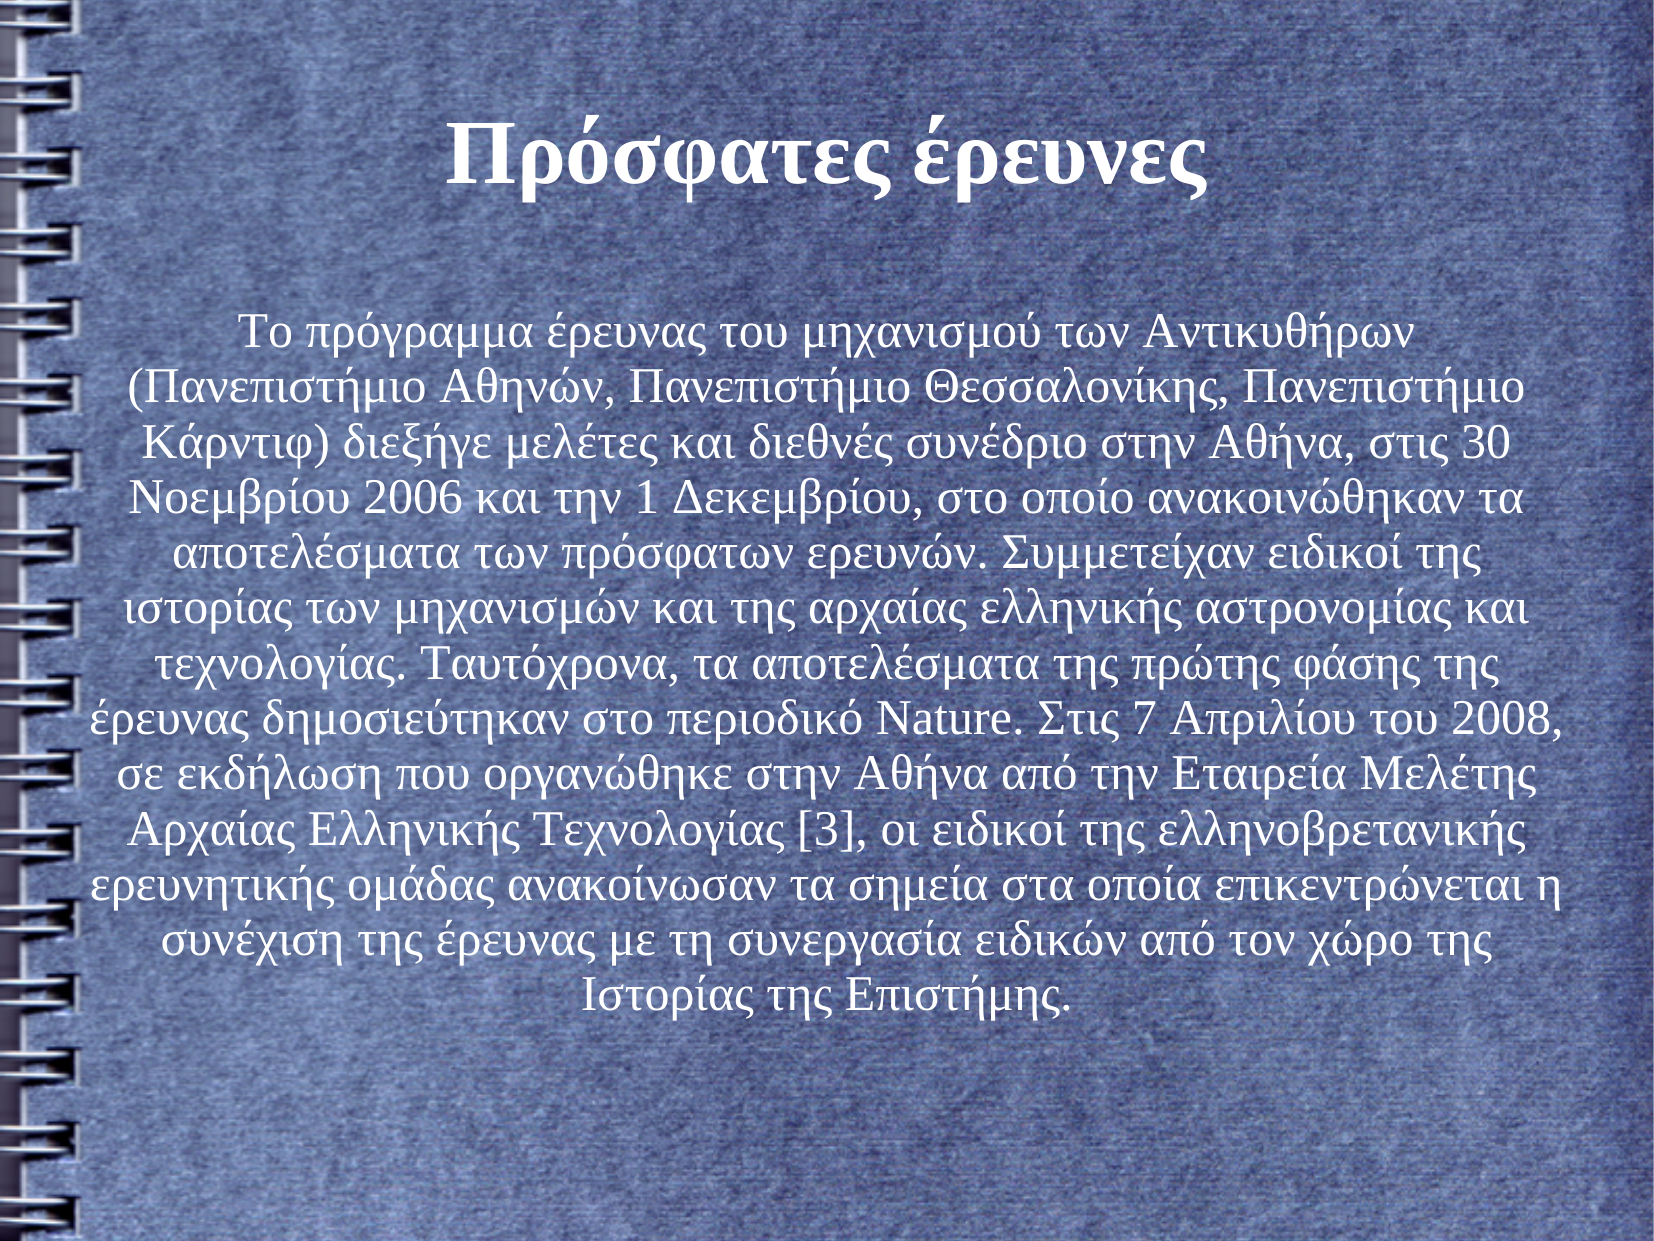

# Πρόσφατες έρευνες
Το πρόγραμμα έρευνας του μηχανισμού των Αντικυθήρων (Πανεπιστήμιο Αθηνών, Πανεπιστήμιο Θεσσαλονίκης, Πανεπιστήμιο Κάρντιφ) διεξήγε μελέτες και διεθνές συνέδριο στην Αθήνα, στις 30 Νοεμβρίου 2006 και την 1 Δεκεμβρίου, στο οποίο ανακοινώθηκαν τα αποτελέσματα των πρόσφατων ερευνών. Συμμετείχαν ειδικοί της ιστορίας των μηχανισμών και της αρχαίας ελληνικής αστρονομίας και τεχνολογίας. Ταυτόχρονα, τα αποτελέσματα της πρώτης φάσης της έρευνας δημοσιεύτηκαν στο περιοδικό Nature. Στις 7 Απριλίου του 2008, σε εκδήλωση που οργανώθηκε στην Αθήνα από την Εταιρεία Μελέτης Αρχαίας Ελληνικής Τεχνολογίας [3], οι ειδικοί της ελληνοβρετανικής ερευνητικής ομάδας ανακοίνωσαν τα σημεία στα οποία επικεντρώνεται η συνέχιση της έρευνας με τη συνεργασία ειδικών από τον χώρο της Ιστορίας της Επιστήμης.